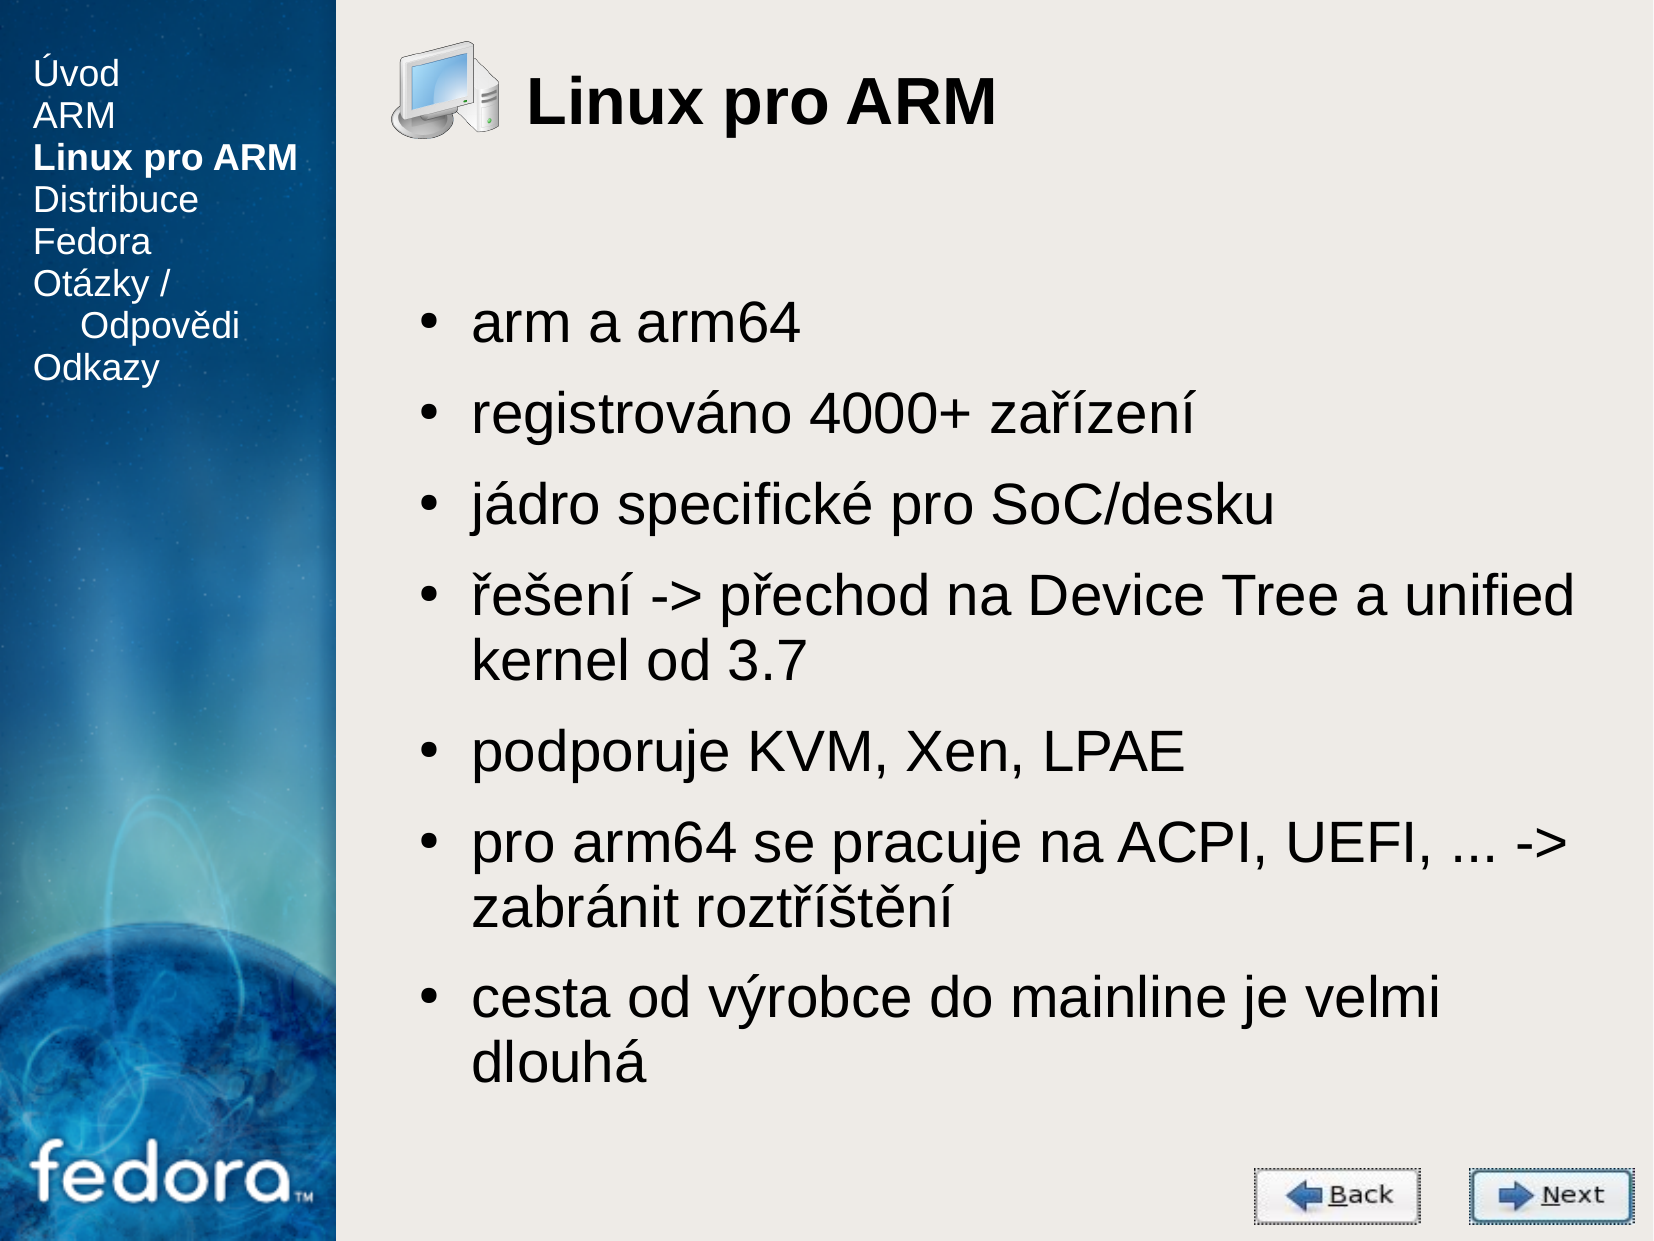

Úvod
ARM
Linux pro ARM
Distribuce
Fedora
Otázky / Odpovědi
Odkazy
# Agenda
Linux pro ARM
arm a arm64
registrováno 4000+ zařízení
jádro specifické pro SoC/desku
řešení -> přechod na Device Tree a unified kernel od 3.7
podporuje KVM, Xen, LPAE
pro arm64 se pracuje na ACPI, UEFI, ... -> zabránit roztříštění
cesta od výrobce do mainline je velmi dlouhá